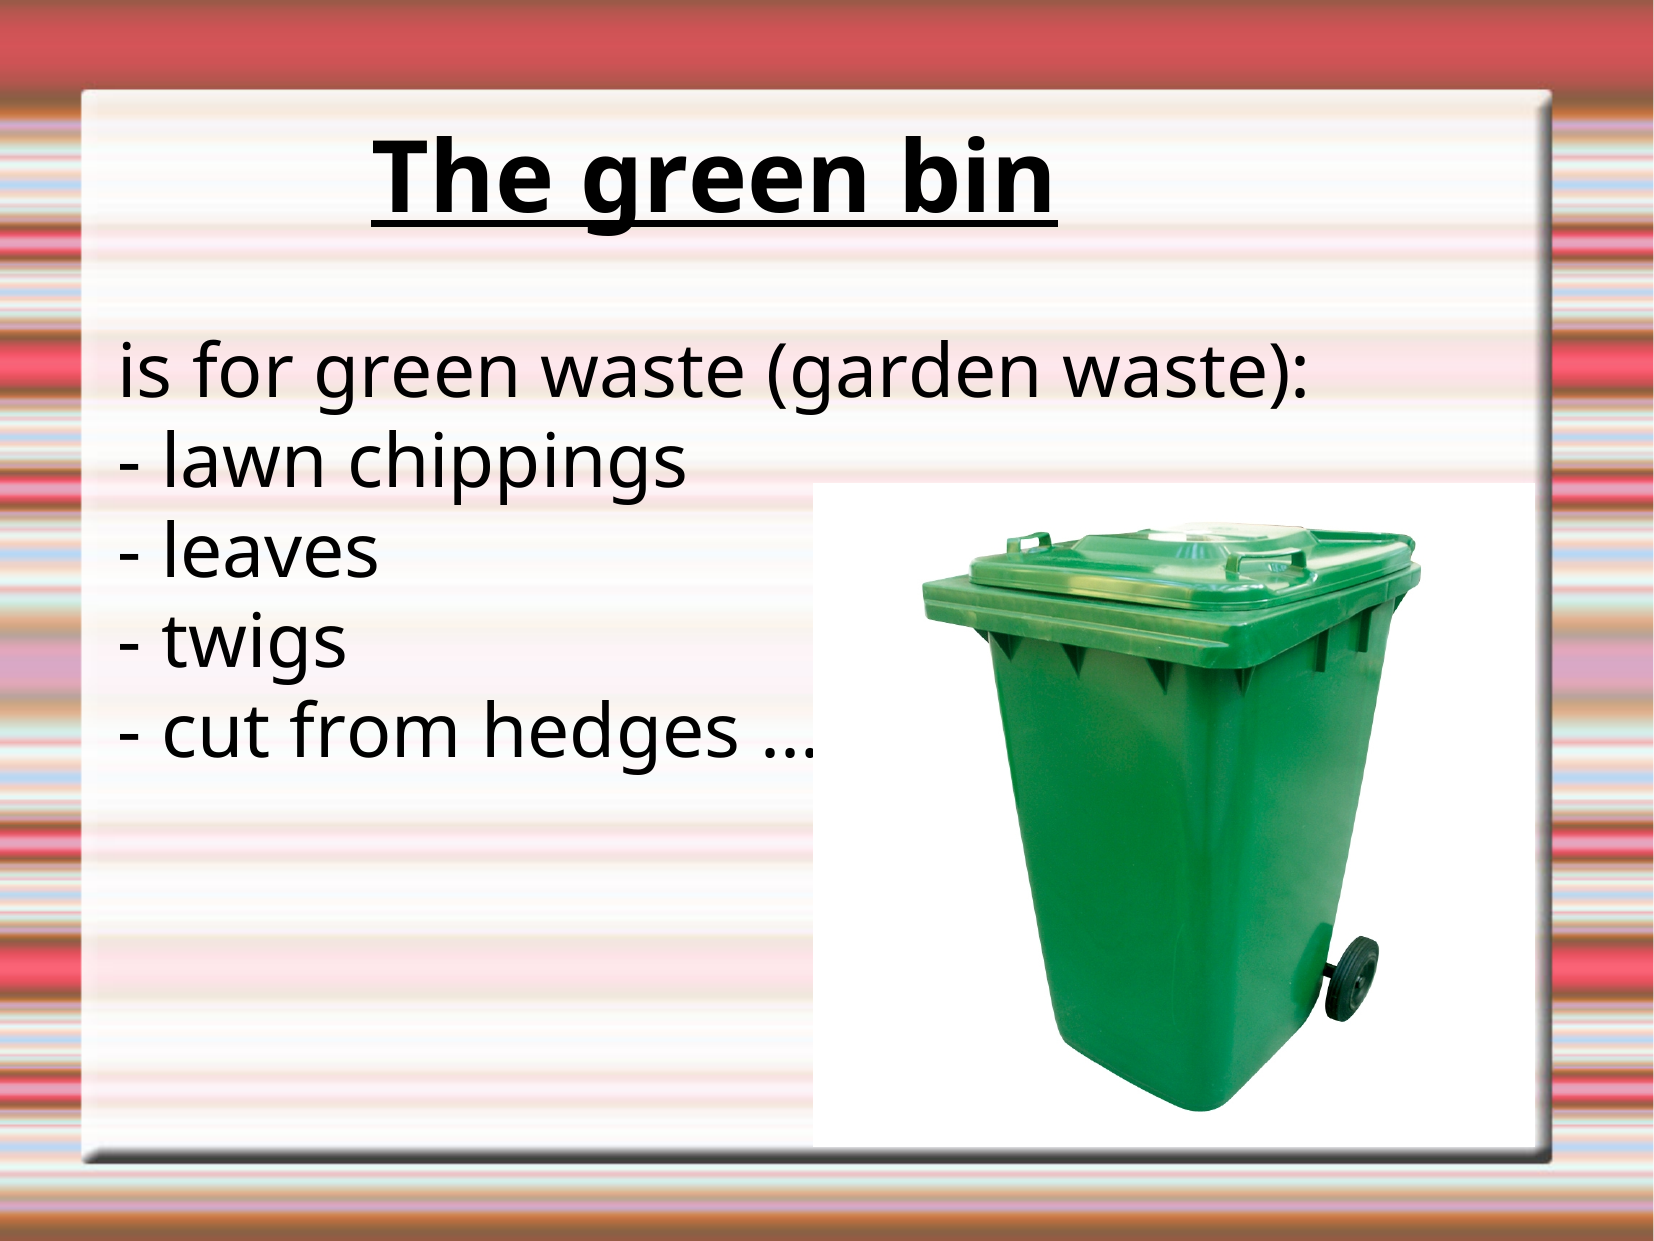

# The green bin
is for green waste (garden waste):
- lawn chippings
- leaves
- twigs
- cut from hedges ...